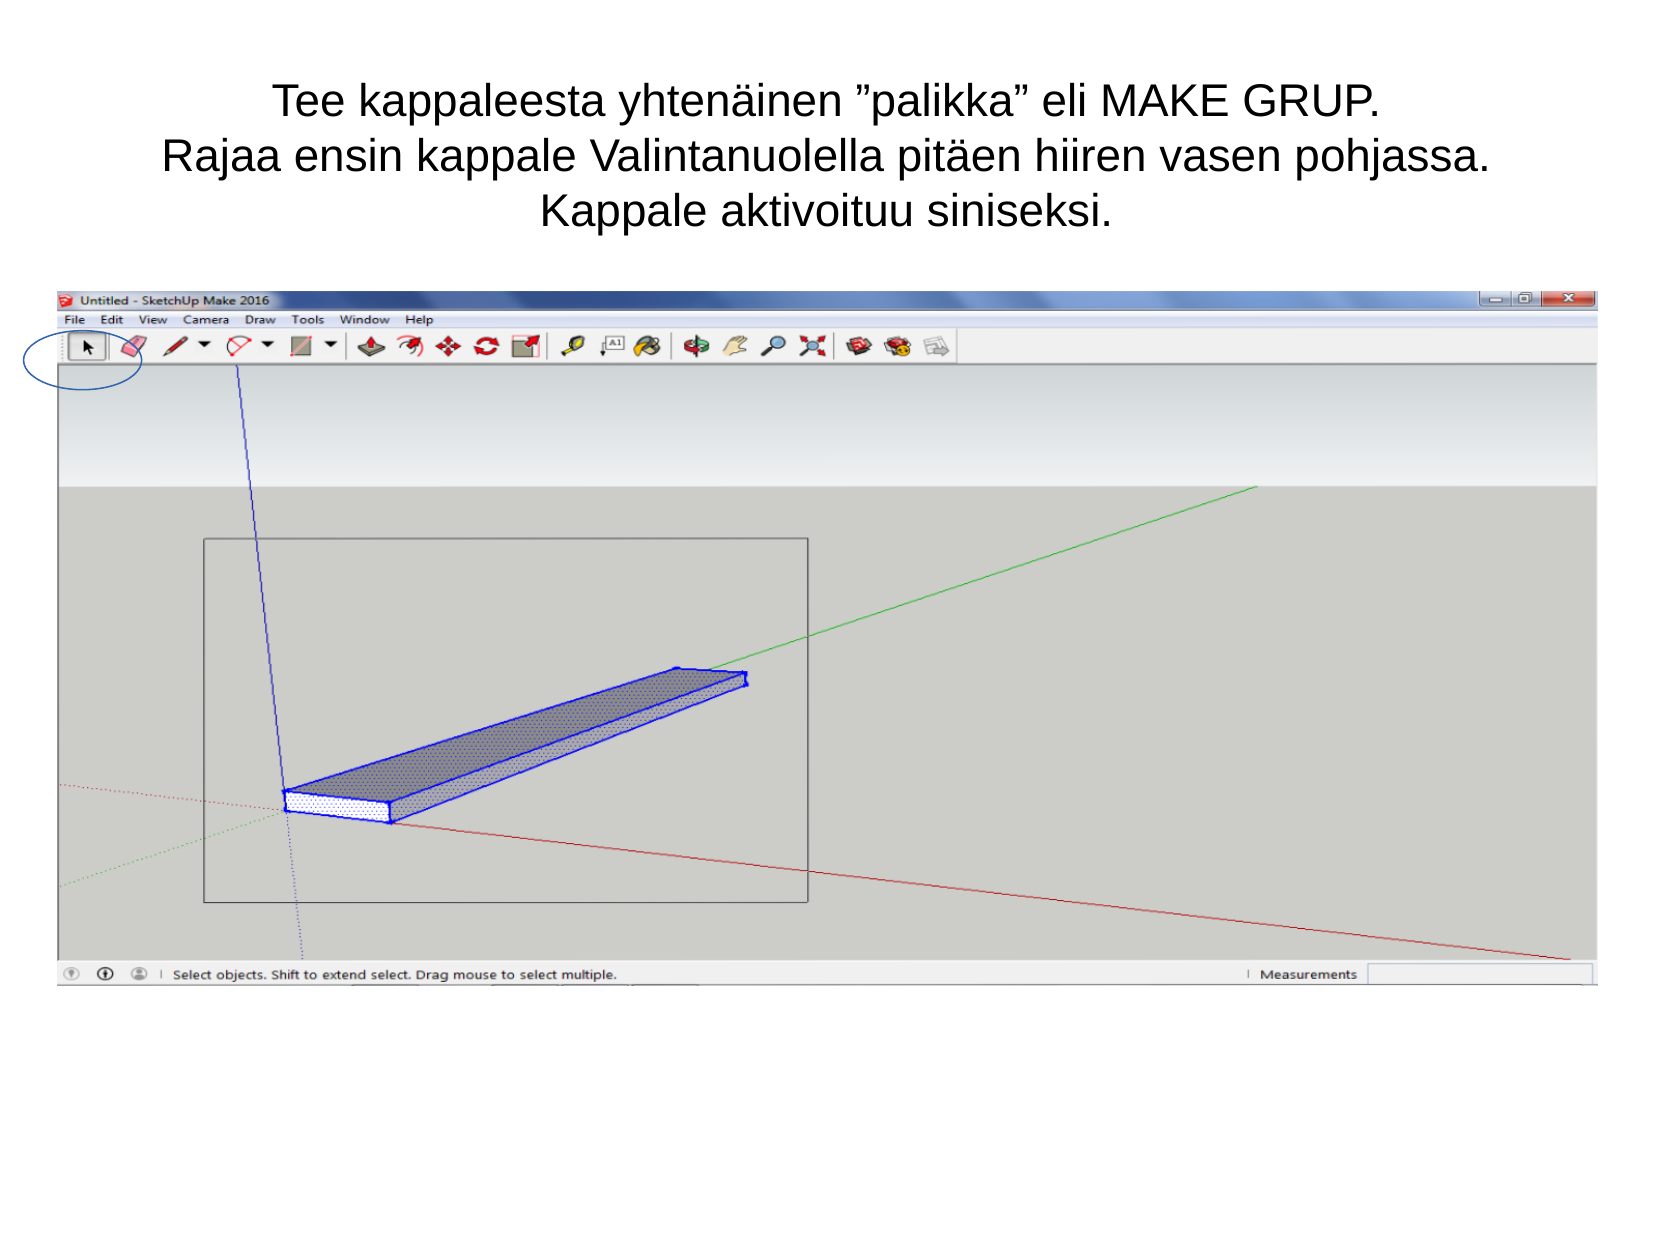

Tee kappaleesta yhtenäinen ”palikka” eli MAKE GRUP.
Rajaa ensin kappale Valintanuolella pitäen hiiren vasen pohjassa.
Kappale aktivoituu siniseksi.